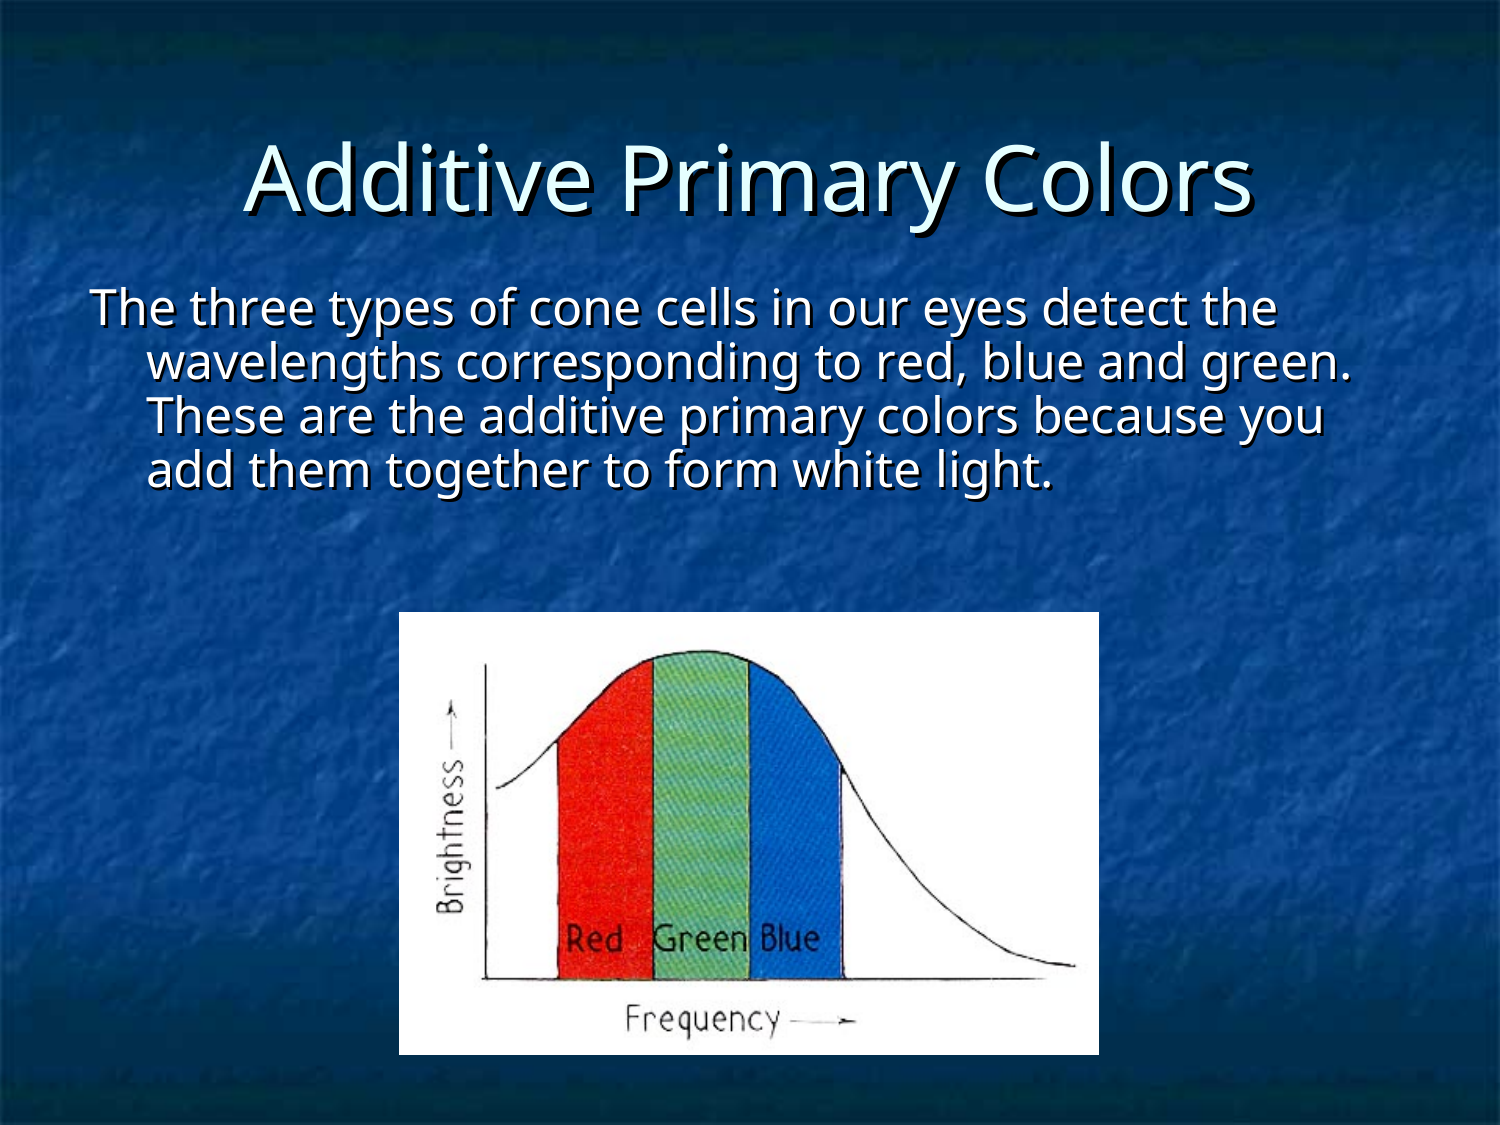

# Additive Primary Colors
The three types of cone cells in our eyes detect the wavelengths corresponding to red, blue and green. These are the additive primary colors because you add them together to form white light.